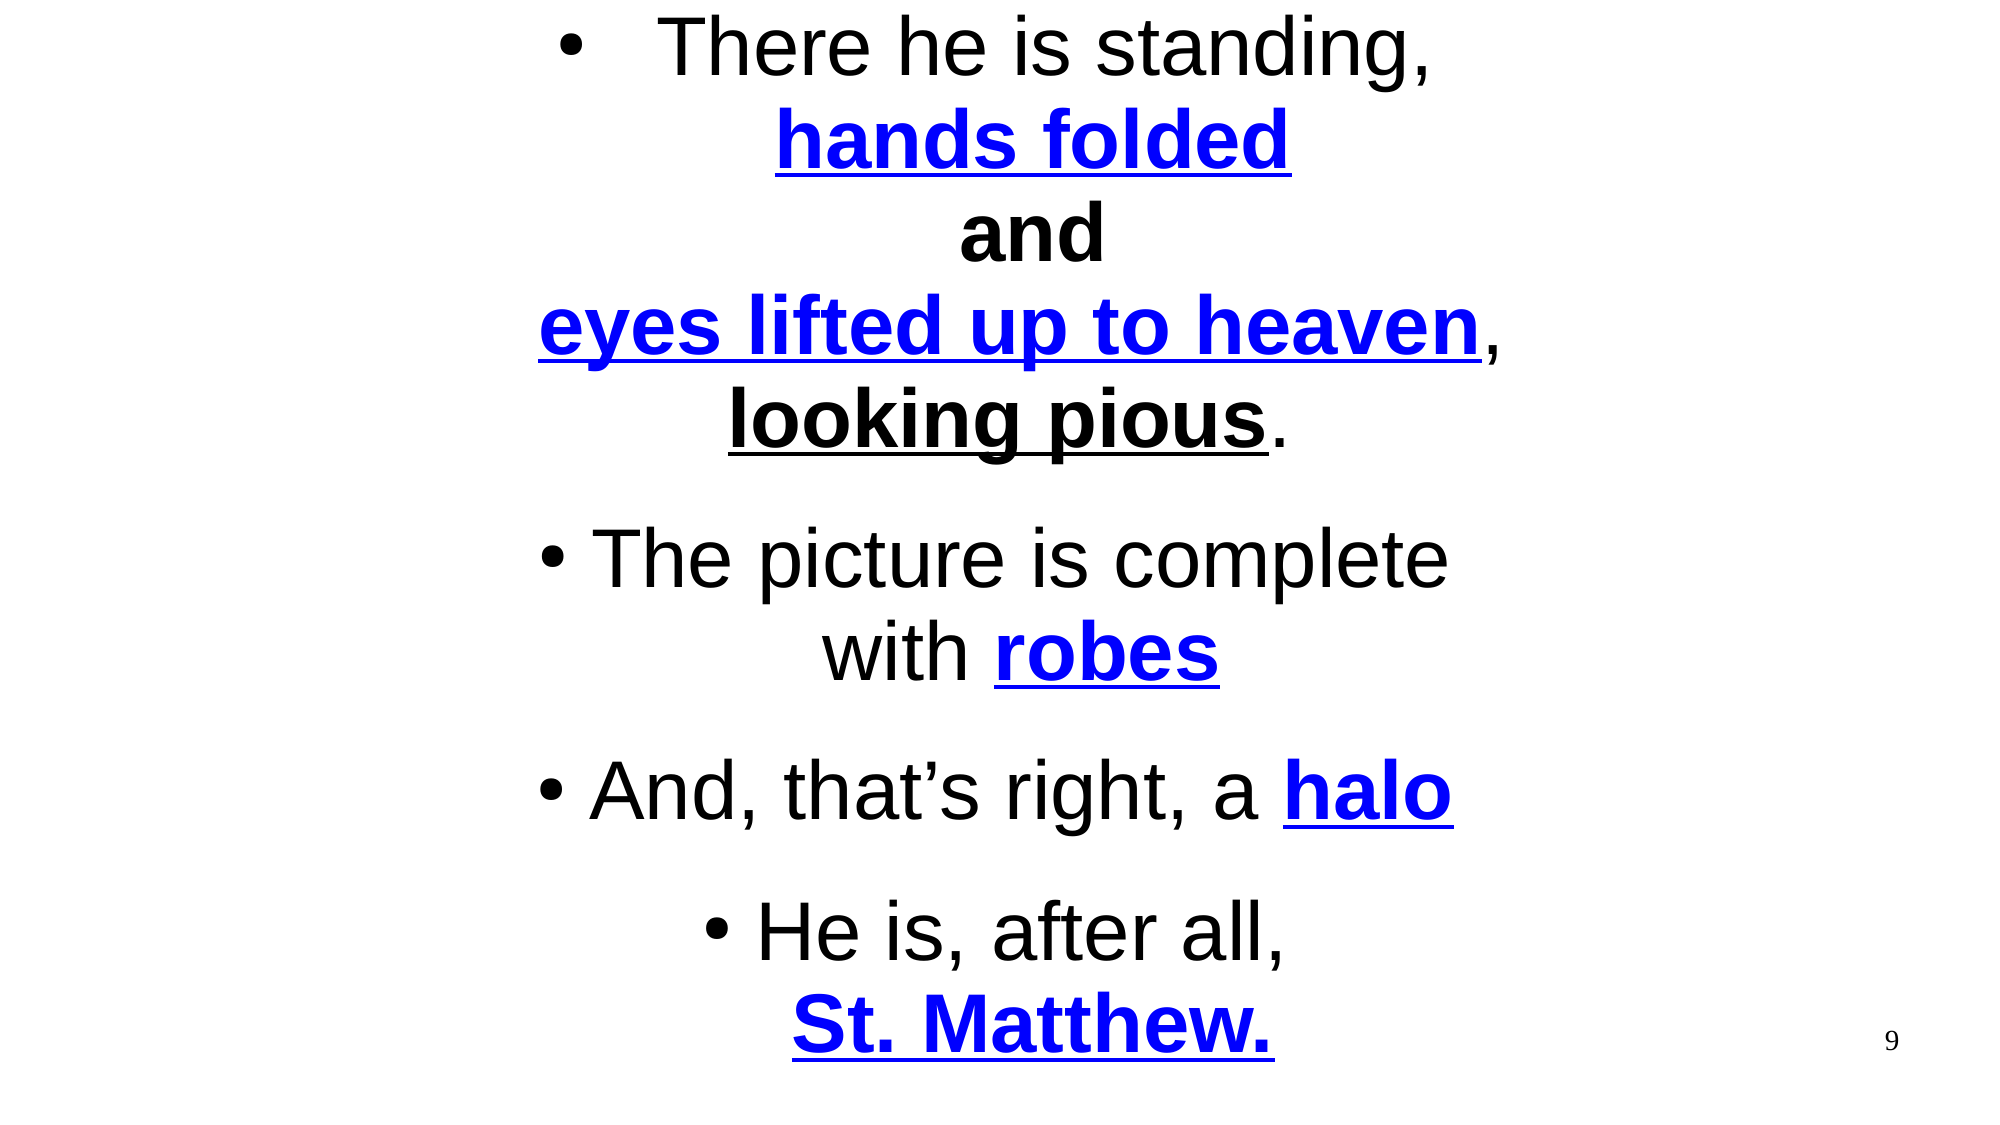

# There he is standing, hands folded and eyes lifted up to heaven, looking pious.
The picture is complete
with robes
And, that’s right, a halo
He is, after all,
St. Matthew.
9